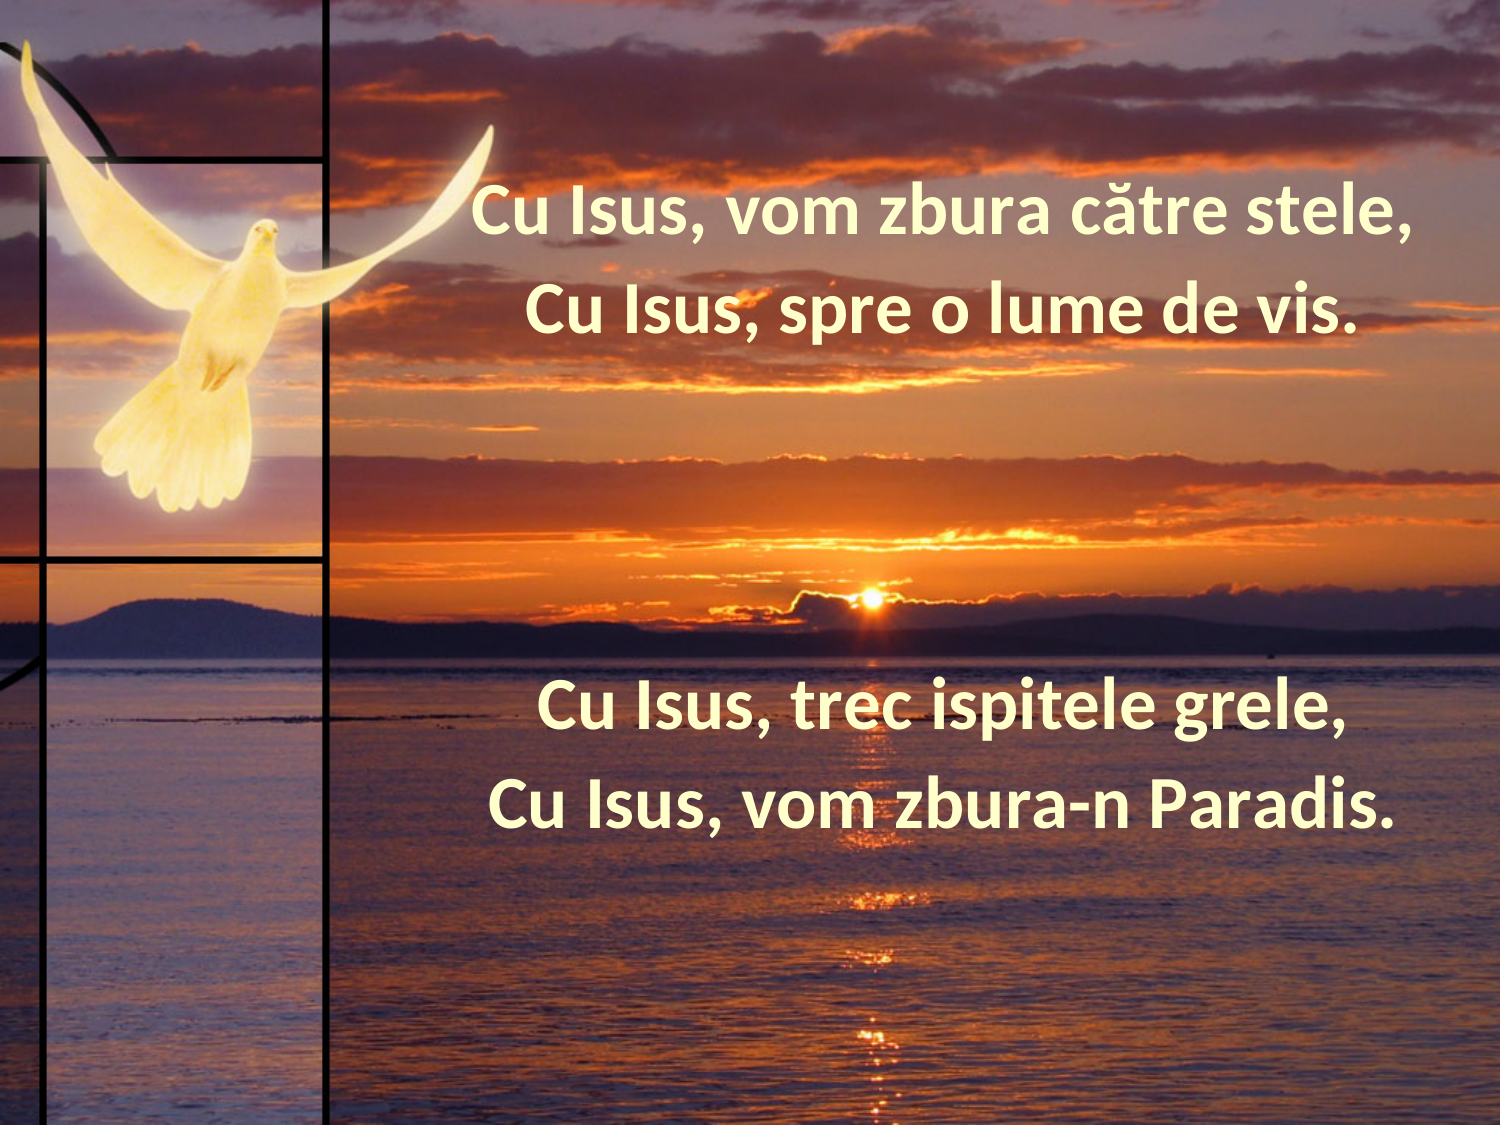

Cu Isus, vom zbura către stele,
Cu Isus, spre o lume de vis.
Cu Isus, trec ispitele grele,
Cu Isus, vom zbura-n Paradis.